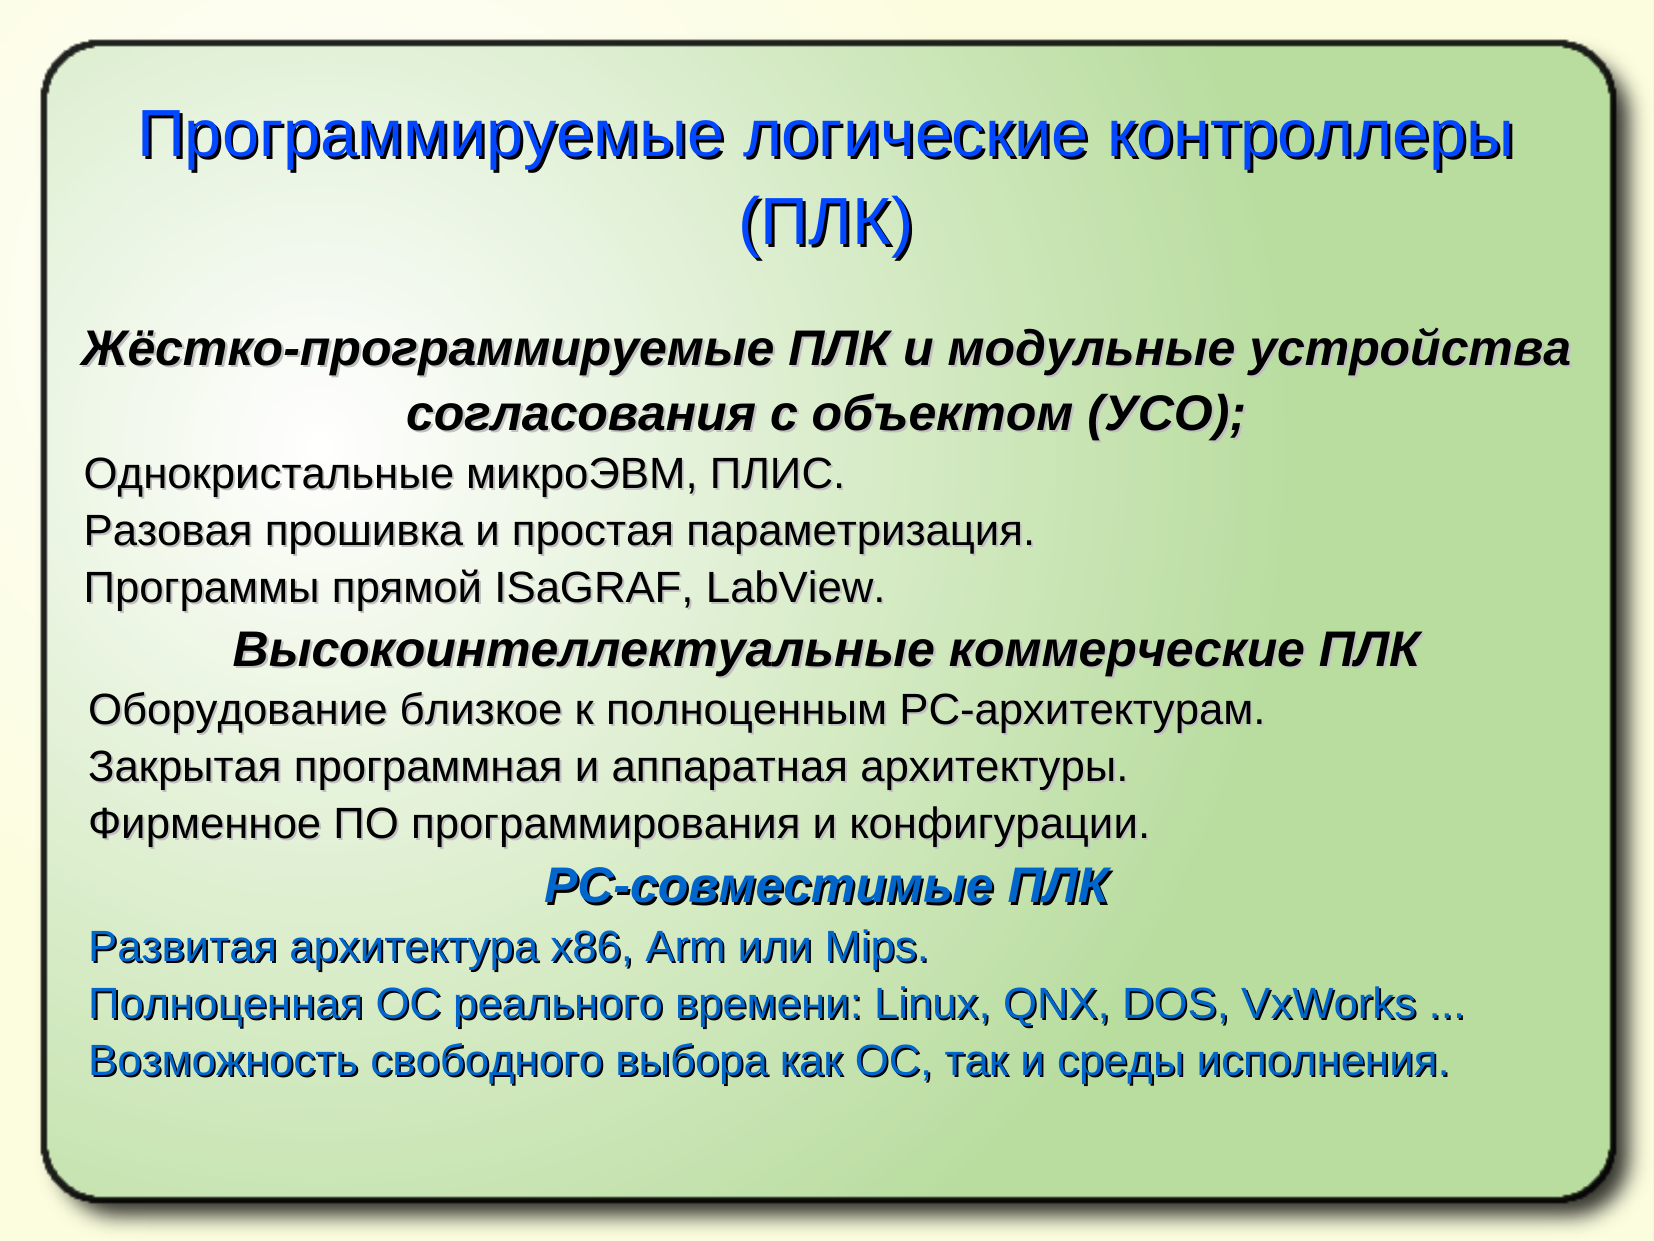

# Программируемые логические контроллеры (ПЛК)
Жёстко-программируемые ПЛК и модульные устройства согласования с объектом (УСО);
Однокристальные микроЭВМ, ПЛИС.
Разовая прошивка и простая параметризация.
Программы прямой ISaGRAF, LabView.
Высокоинтеллектуальные коммерческие ПЛК
Оборудование близкое к полноценным PC-архитектурам.
Закрытая программная и аппаратная архитектуры.
Фирменное ПО программирования и конфигурации.
PC-совместимые ПЛК
Развитая архитектура x86, Arm или Mips.
Полноценная ОС реального времени: Linux, QNX, DOS, VxWorks ...
Возможность свободного выбора как ОС, так и среды исполнения.